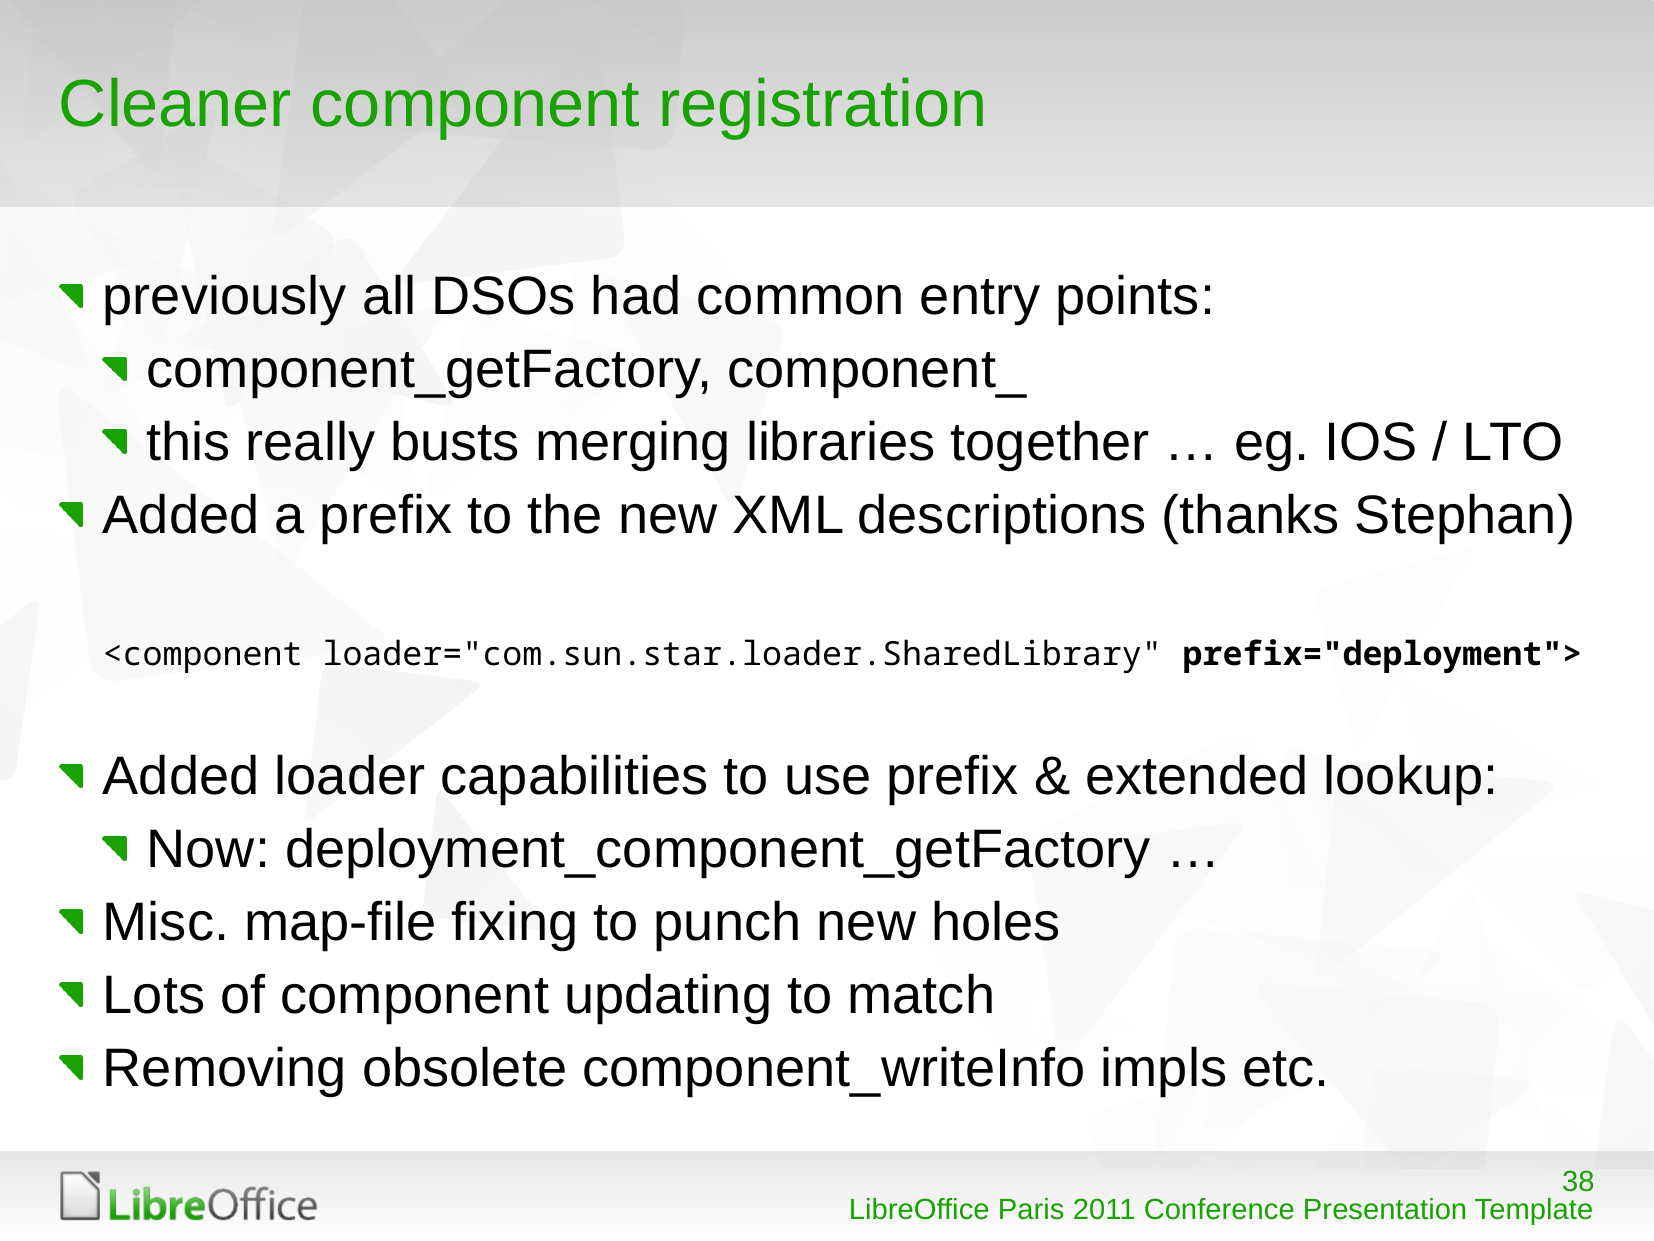

# Cleaner component registration
previously all DSOs had common entry points:
component_getFactory, component_
this really busts merging libraries together … eg. IOS / LTO
Added a prefix to the new XML descriptions (thanks Stephan)
<component loader="com.sun.star.loader.SharedLibrary" prefix="deployment">
Added loader capabilities to use prefix & extended lookup:
Now: deployment_component_getFactory …
Misc. map-file fixing to punch new holes
Lots of component updating to match
Removing obsolete component_writeInfo impls etc.
38
LibreOffice Paris 2011 Conference Presentation Template